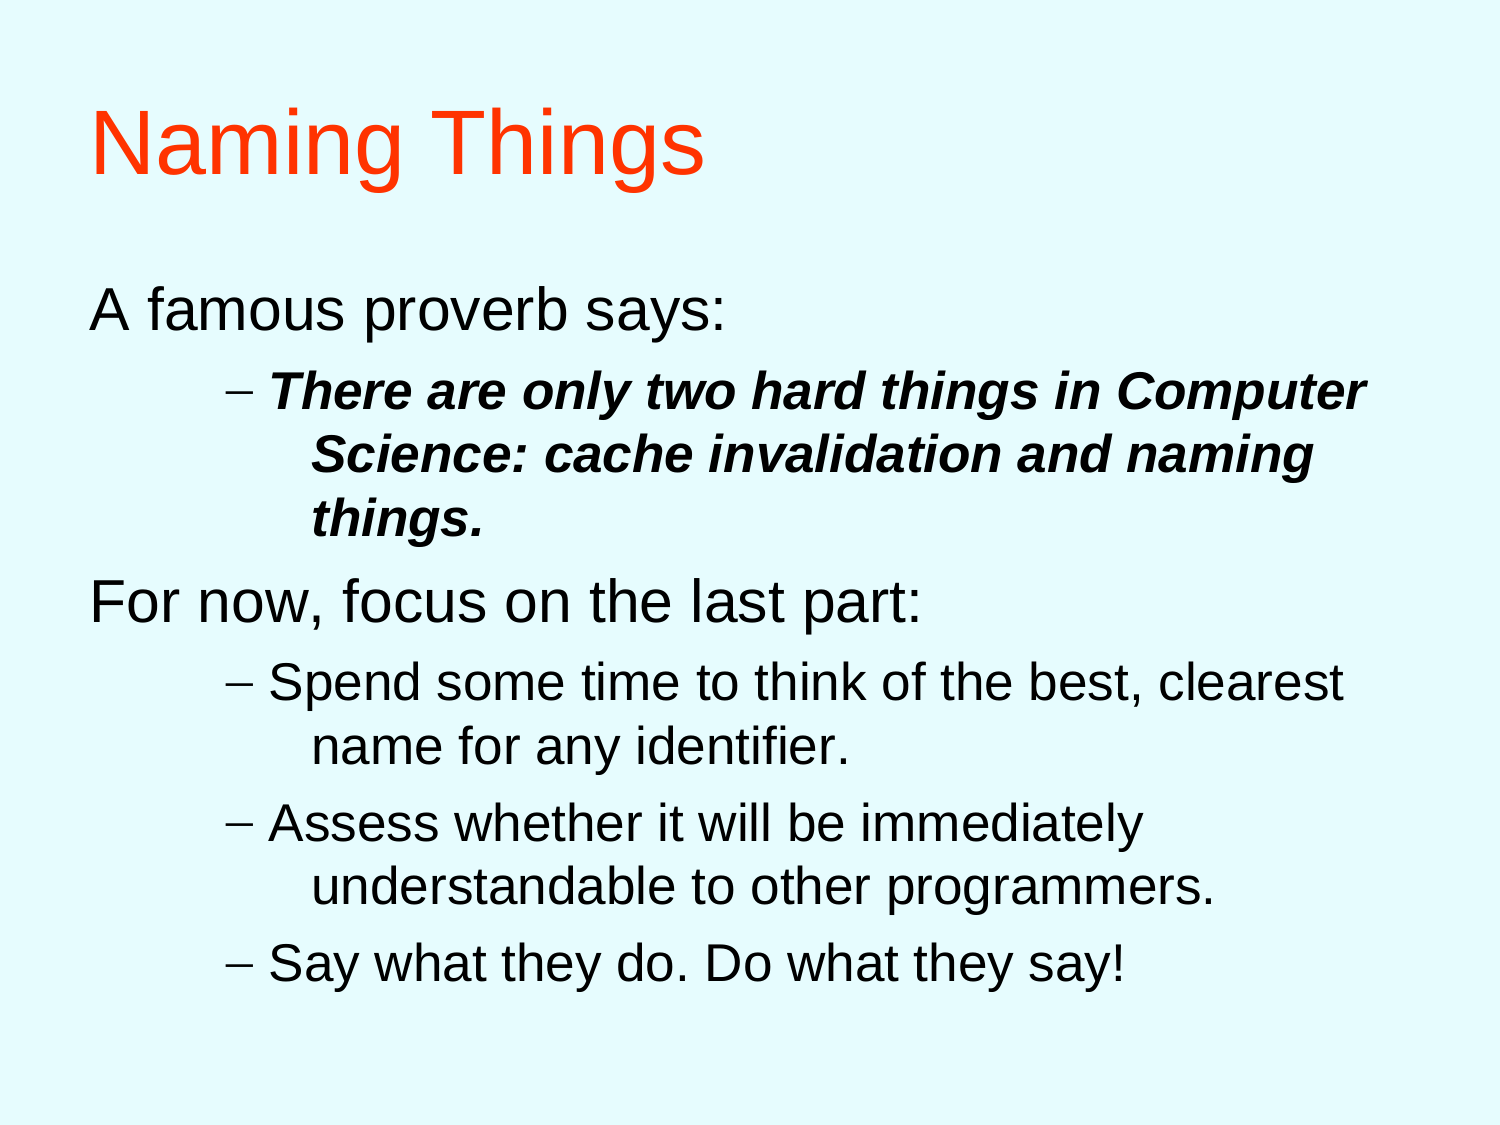

# Naming Things
A famous proverb says:
There are only two hard things in Computer Science: cache invalidation and naming things.
For now, focus on the last part:
Spend some time to think of the best, clearest name for any identifier.
Assess whether it will be immediately understandable to other programmers.
Say what they do. Do what they say!